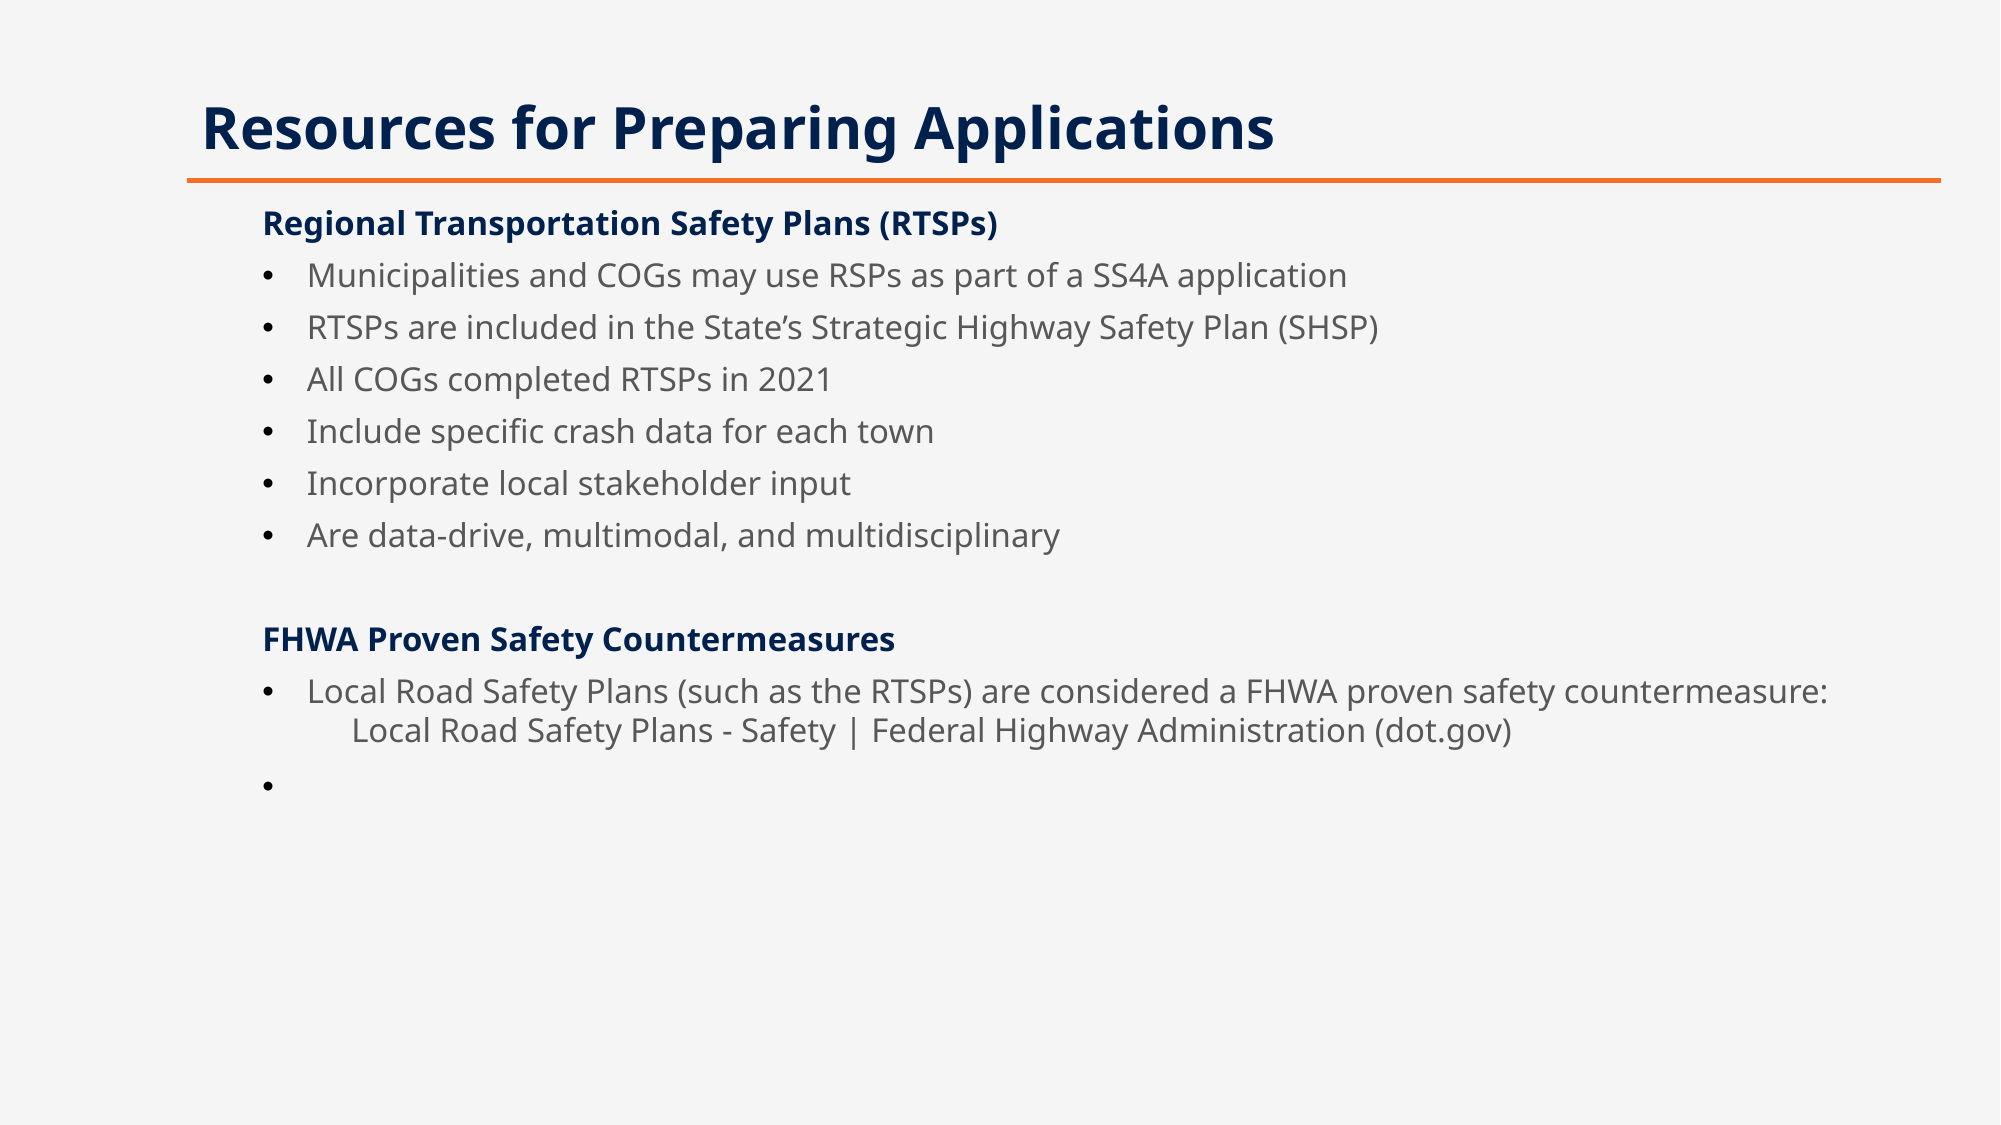

# Resources for Preparing Applications
Regional Transportation Safety Plans (RTSPs)
Municipalities and COGs may use RSPs as part of a SS4A application
RTSPs are included in the State’s Strategic Highway Safety Plan (SHSP)
All COGs completed RTSPs in 2021
Include specific crash data for each town
Incorporate local stakeholder input
Are data-drive, multimodal, and multidisciplinary
FHWA Proven Safety Countermeasures
Local Road Safety Plans (such as the RTSPs) are considered a FHWA proven safety countermeasure: Local Road Safety Plans - Safety | Federal Highway Administration (dot.gov)